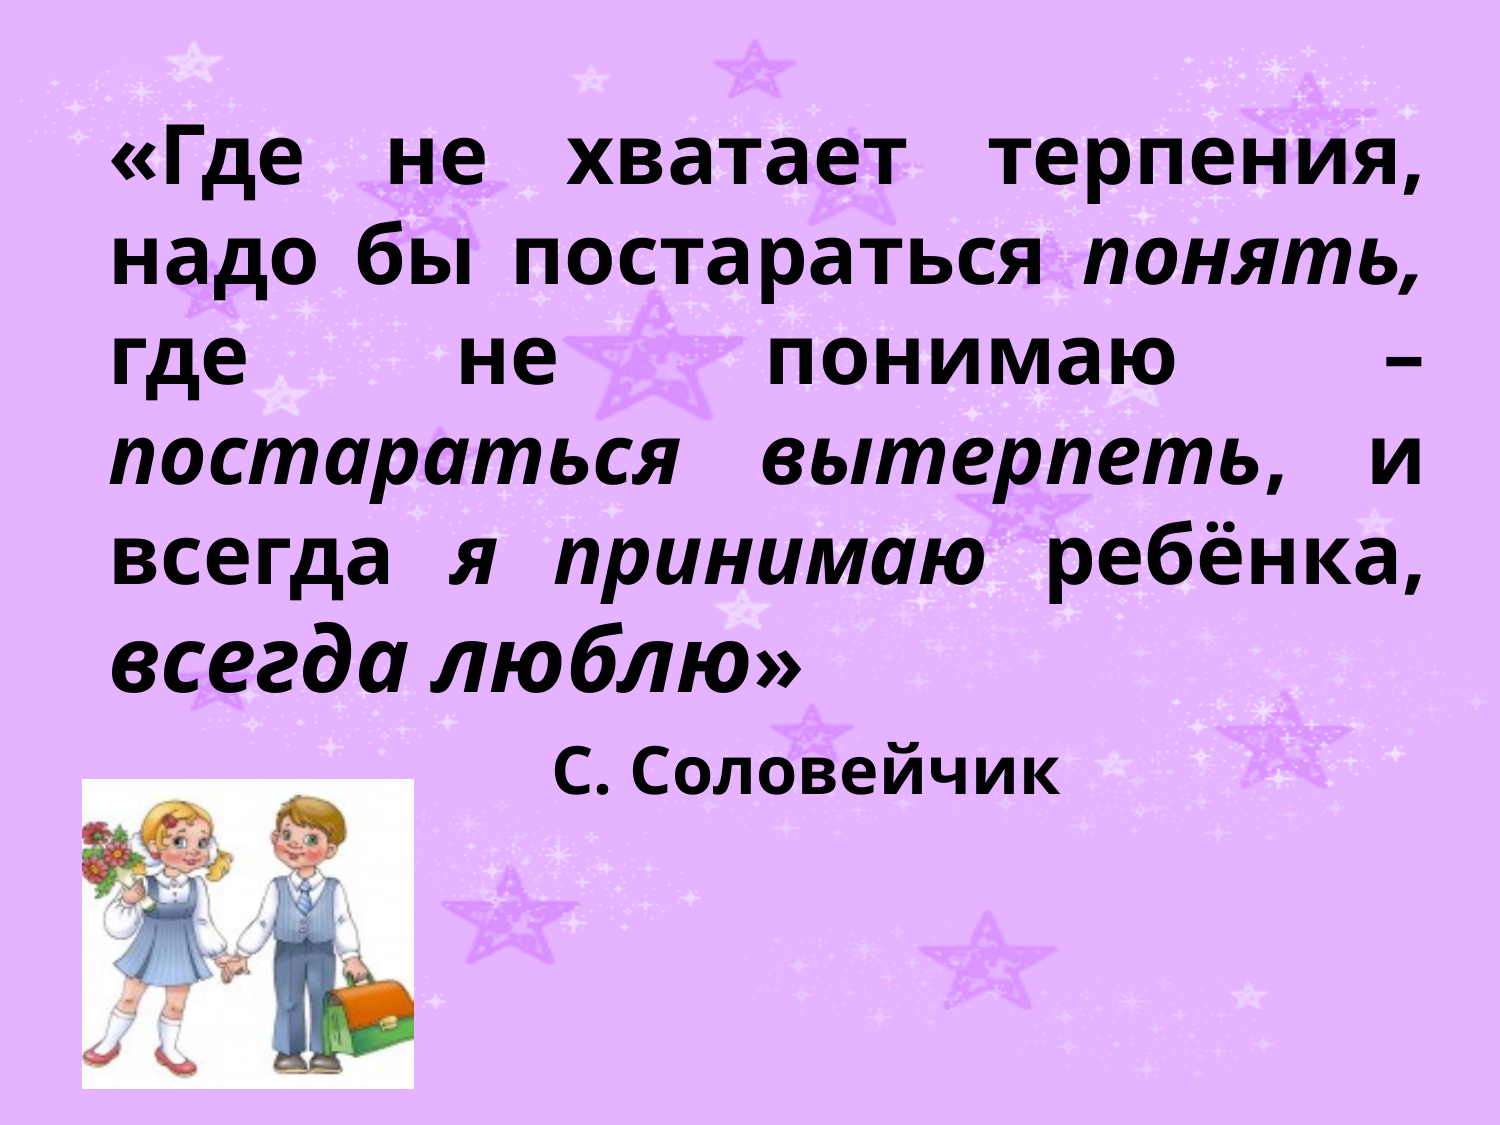

«Где не хватает терпения, надо бы постараться понять, где не понимаю – постараться вытерпеть, и всегда я принимаю ребёнка, всегда люблю»
						С. Соловейчик